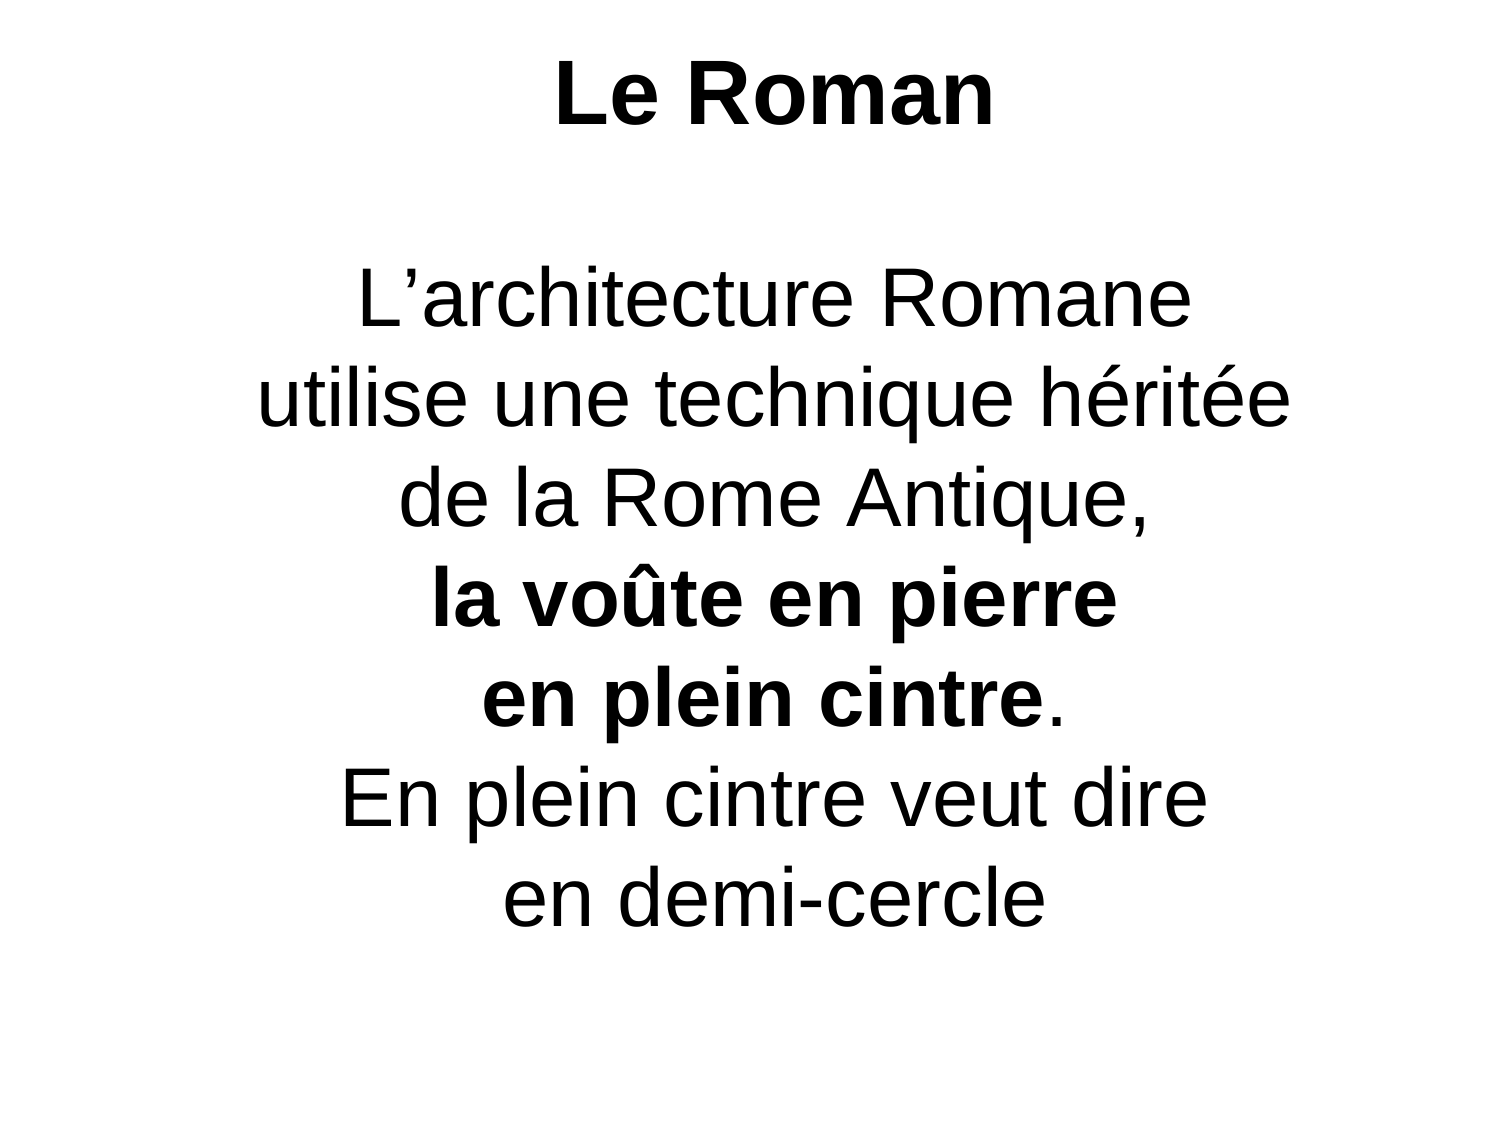

# Le Roman L’architecture Romane utilise une technique héritée de la Rome Antique, la voûte en pierre en plein cintre. En plein cintre veut dire en demi-cercle